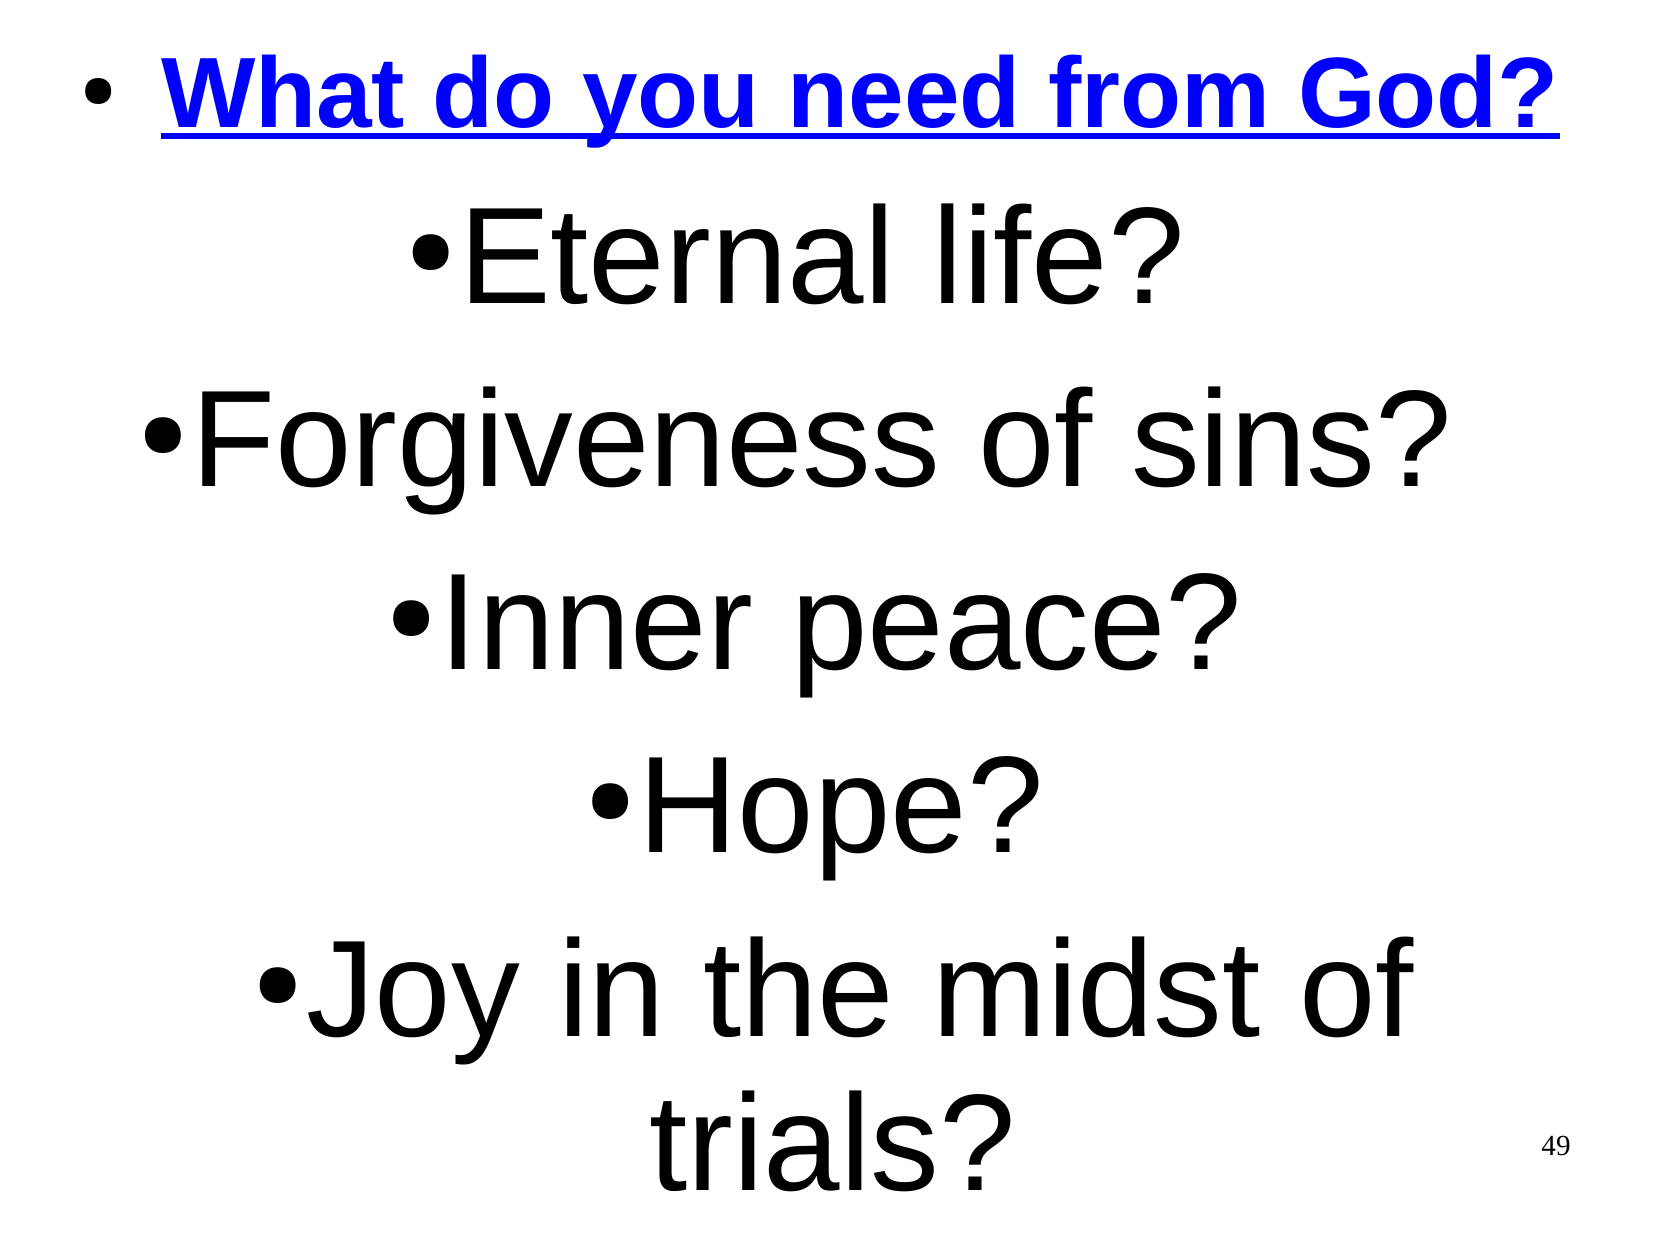

# What do you need from God?
Eternal life?
Forgiveness of sins?
Inner peace?
Hope?
Joy in the midst of trials?
49